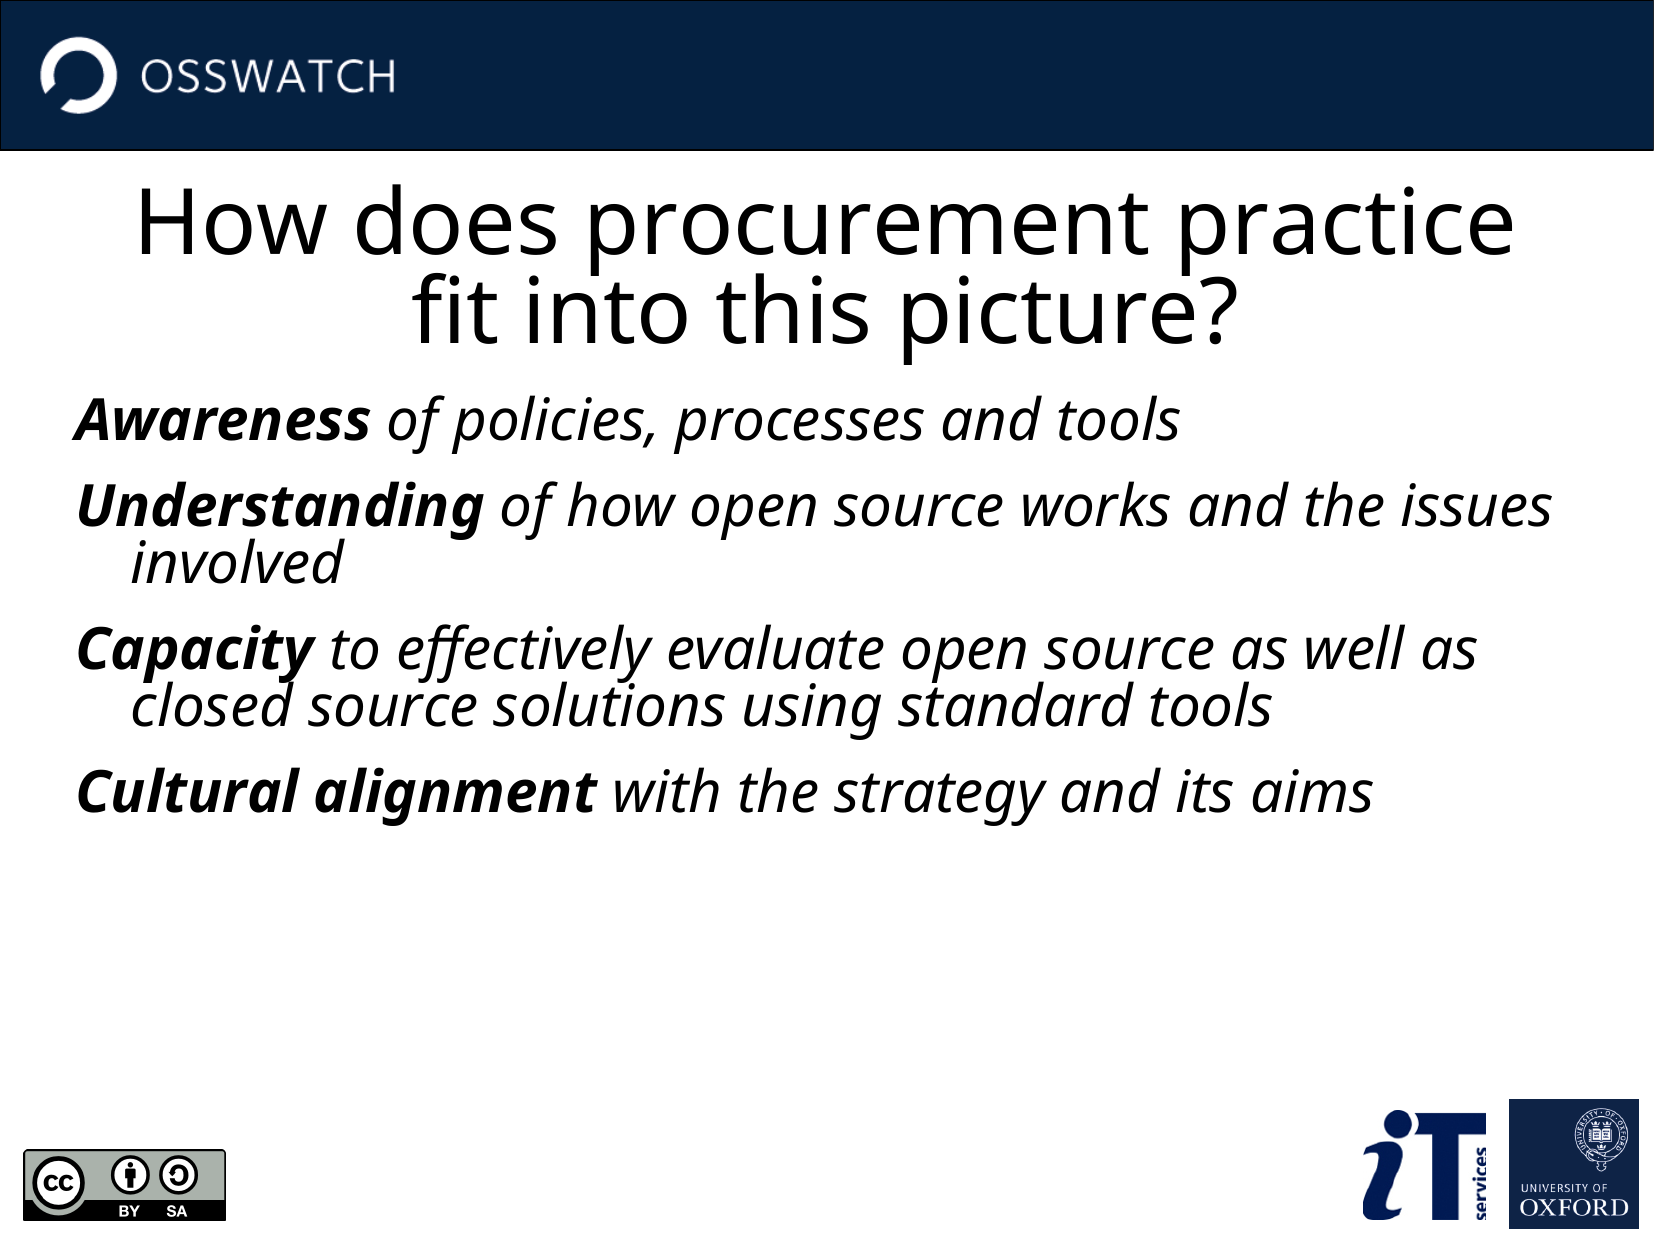

# How does procurement practice fit into this picture?
Awareness of policies, processes and tools
Understanding of how open source works and the issues involved
Capacity to effectively evaluate open source as well as closed source solutions using standard tools
Cultural alignment with the strategy and its aims